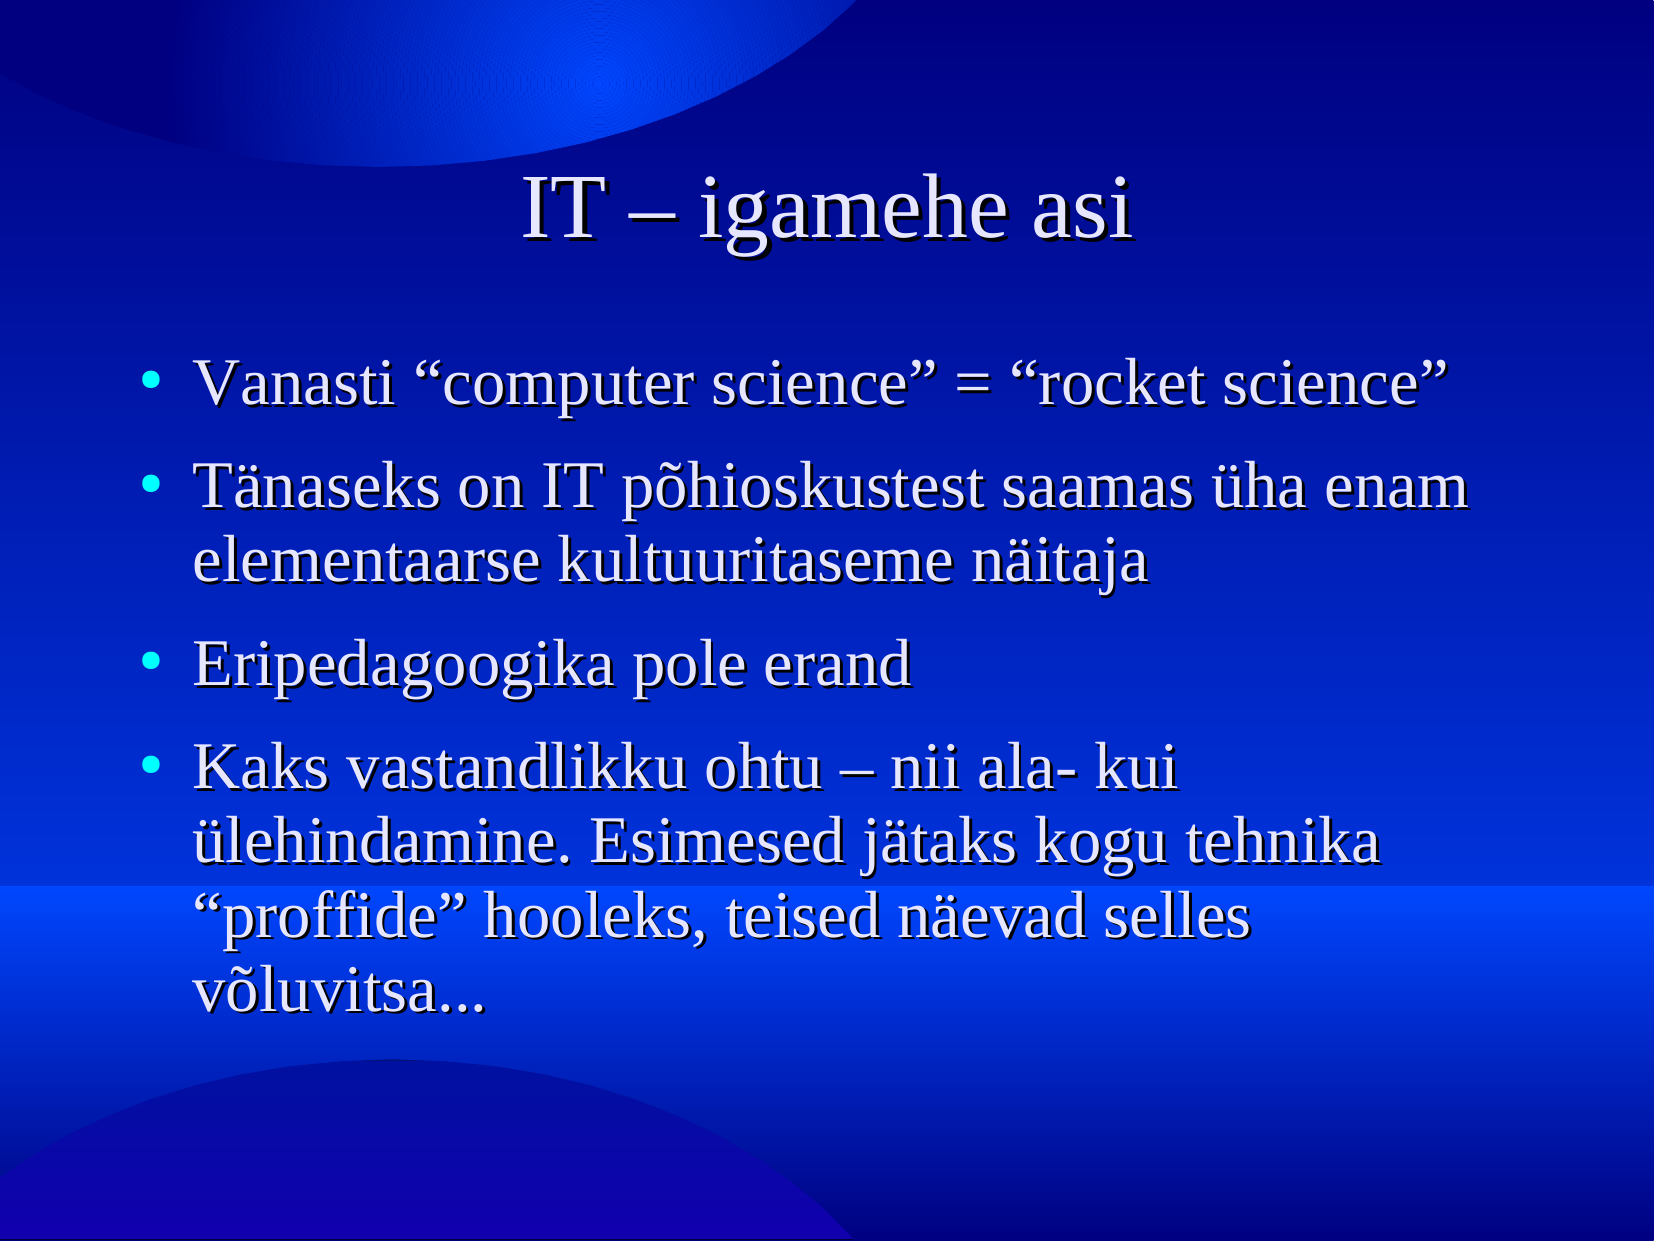

# IT – igamehe asi
Vanasti “computer science” = “rocket science”
Tänaseks on IT põhioskustest saamas üha enam elementaarse kultuuritaseme näitaja
Eripedagoogika pole erand
Kaks vastandlikku ohtu – nii ala- kui ülehindamine. Esimesed jätaks kogu tehnika “proffide” hooleks, teised näevad selles võluvitsa...